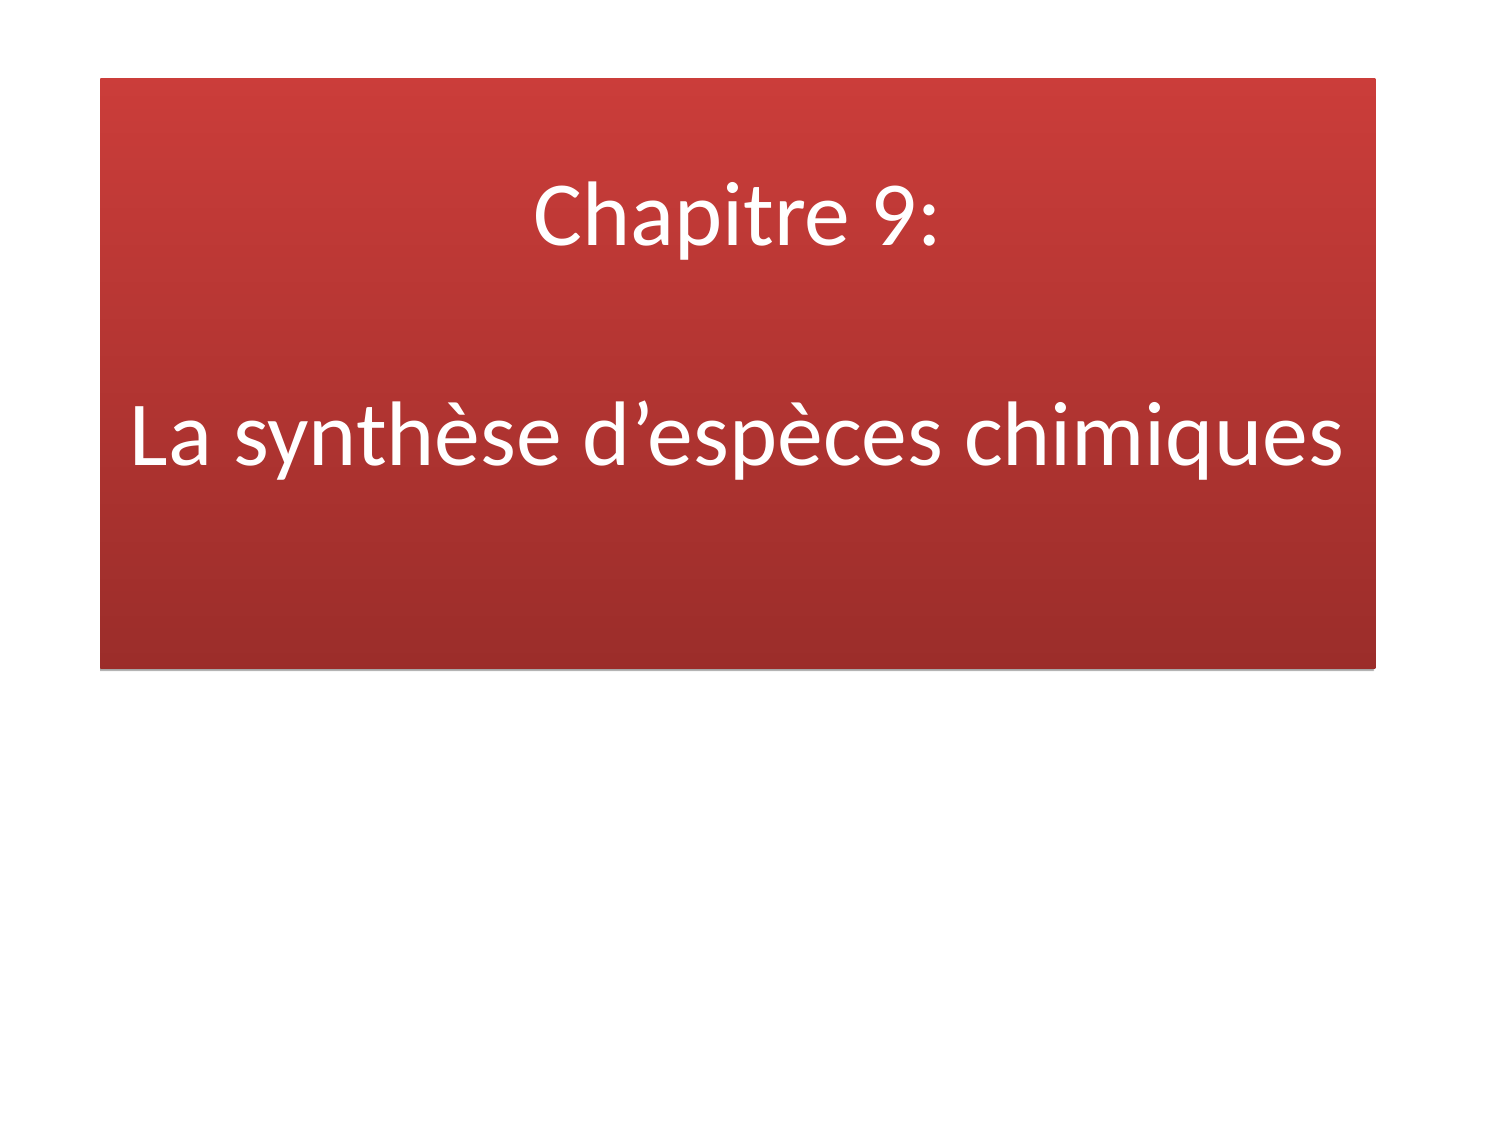

# Chapitre 9: La synthèse d’espèces chimiques